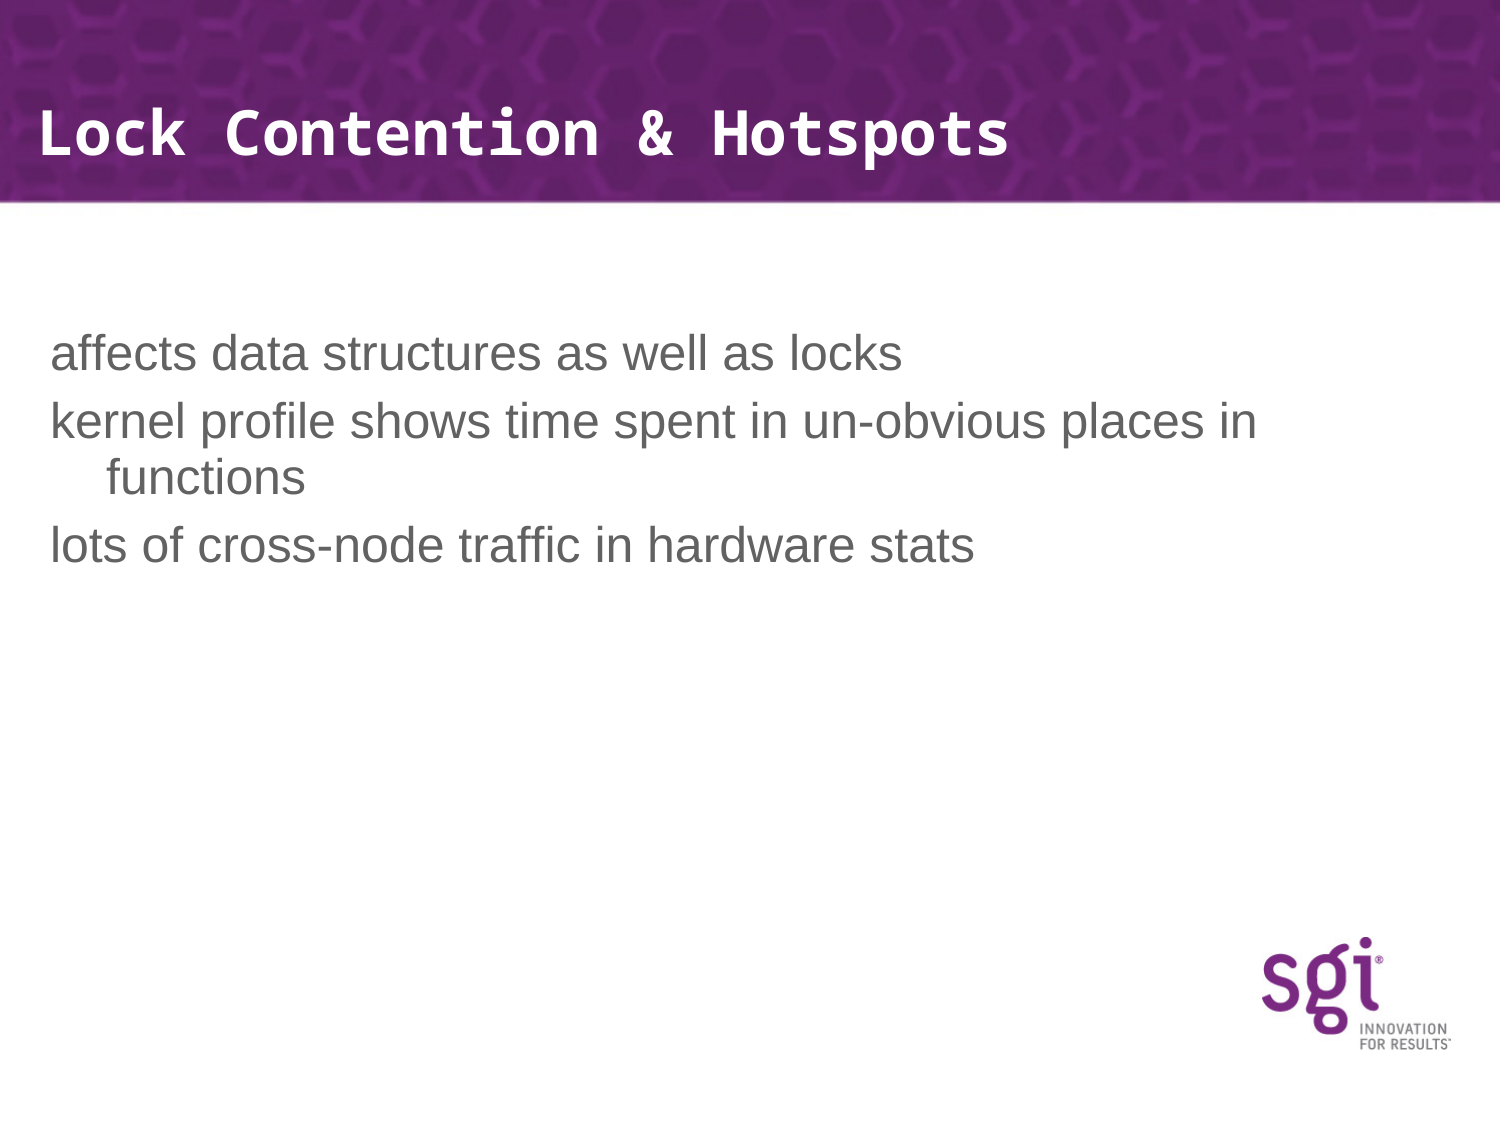

# Lock Contention & Hotspots
affects data structures as well as locks
kernel profile shows time spent in un-obvious places in functions
lots of cross-node traffic in hardware stats